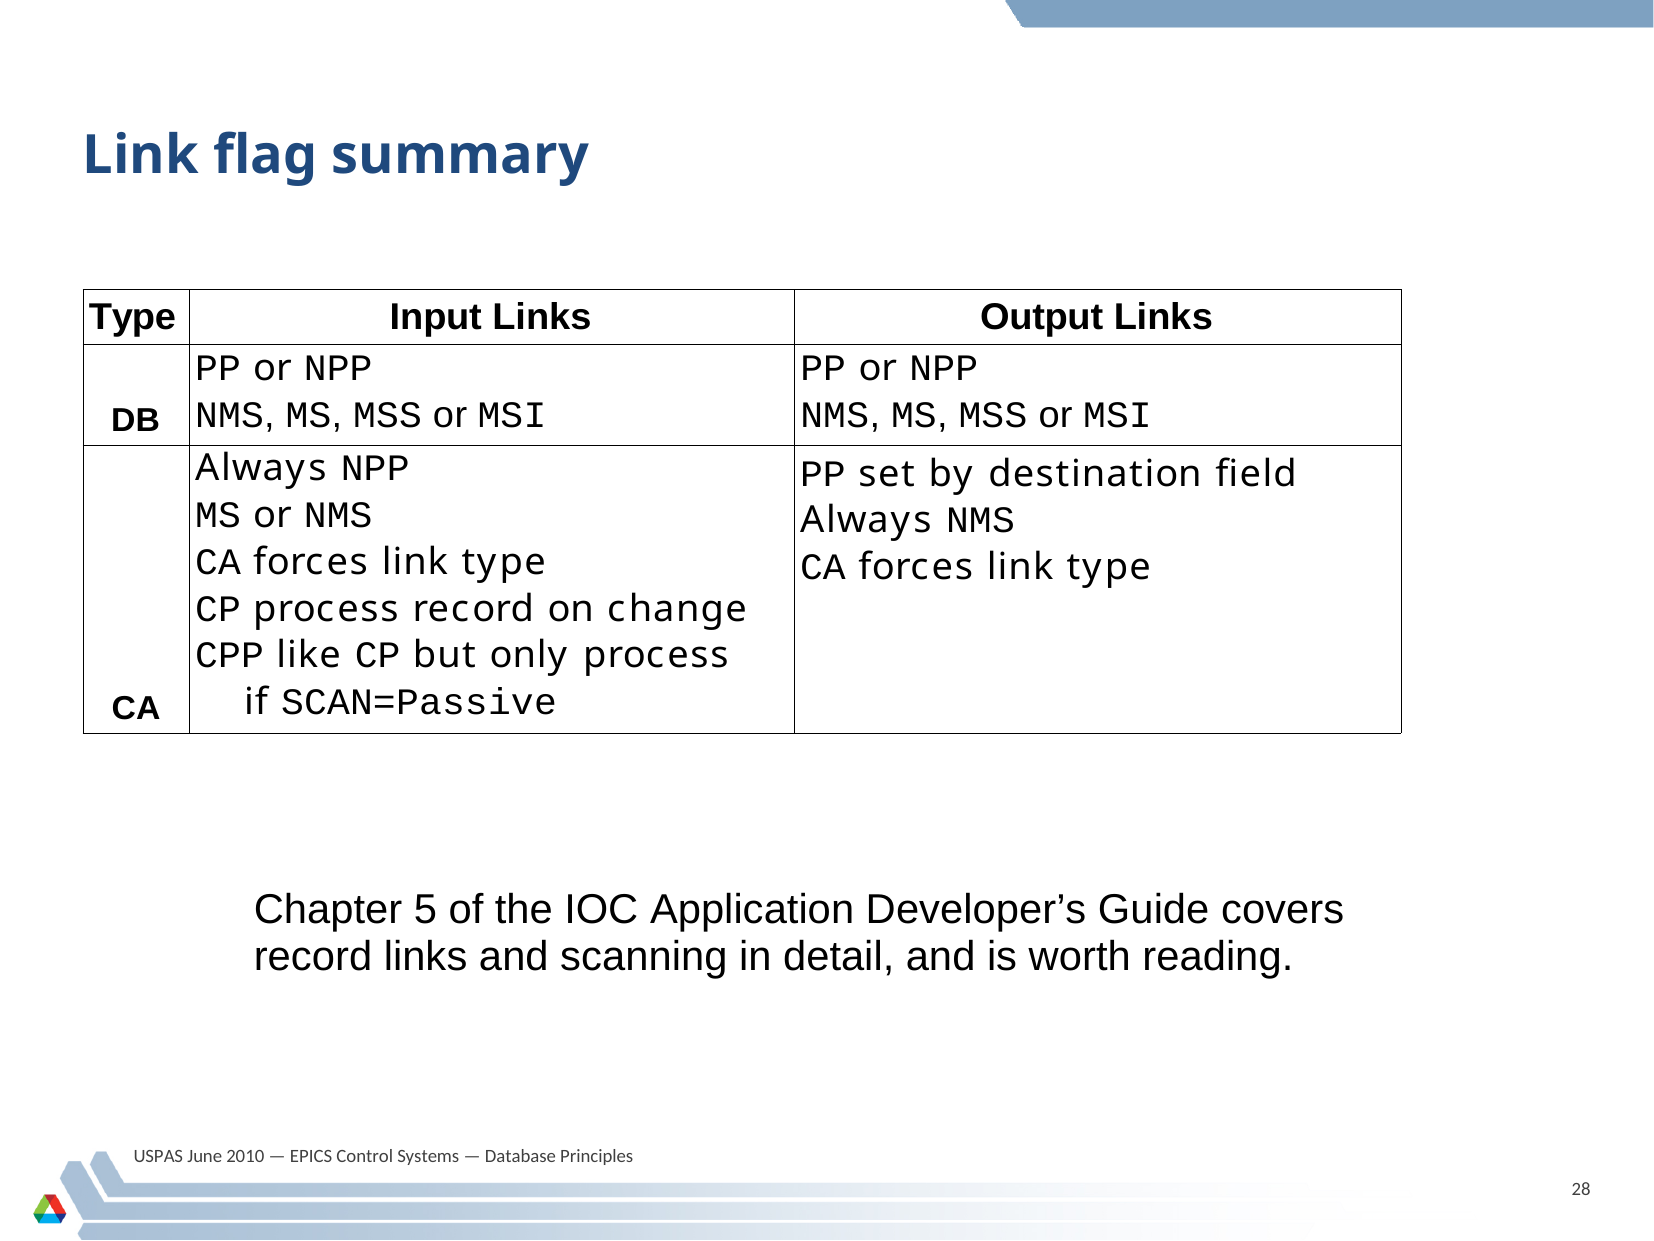

# Link flag summary
Chapter 5 of the IOC Application Developer’s Guide covers
record links and scanning in detail, and is worth reading.
USPAS June 2010 — EPICS Control Systems — Database Principles
28